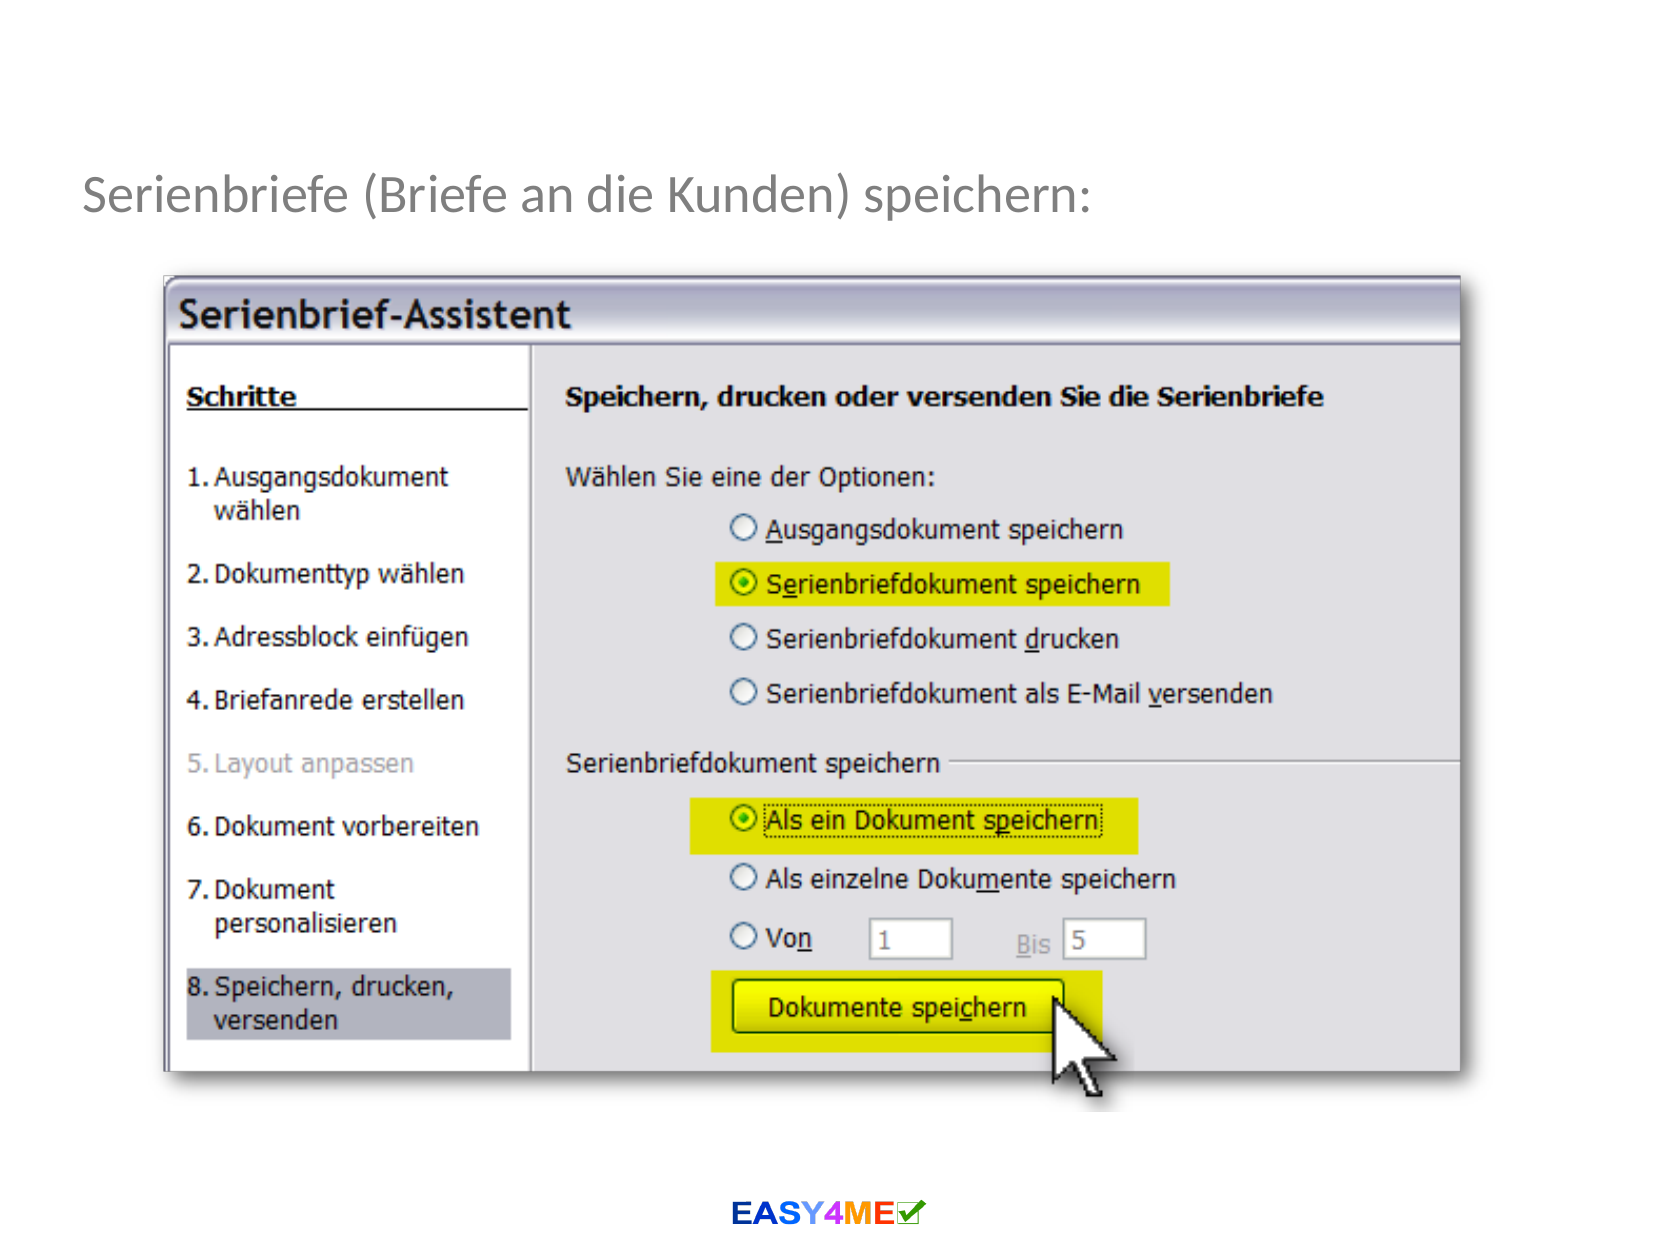

#
Serienbriefe (Briefe an die Kunden) speichern: